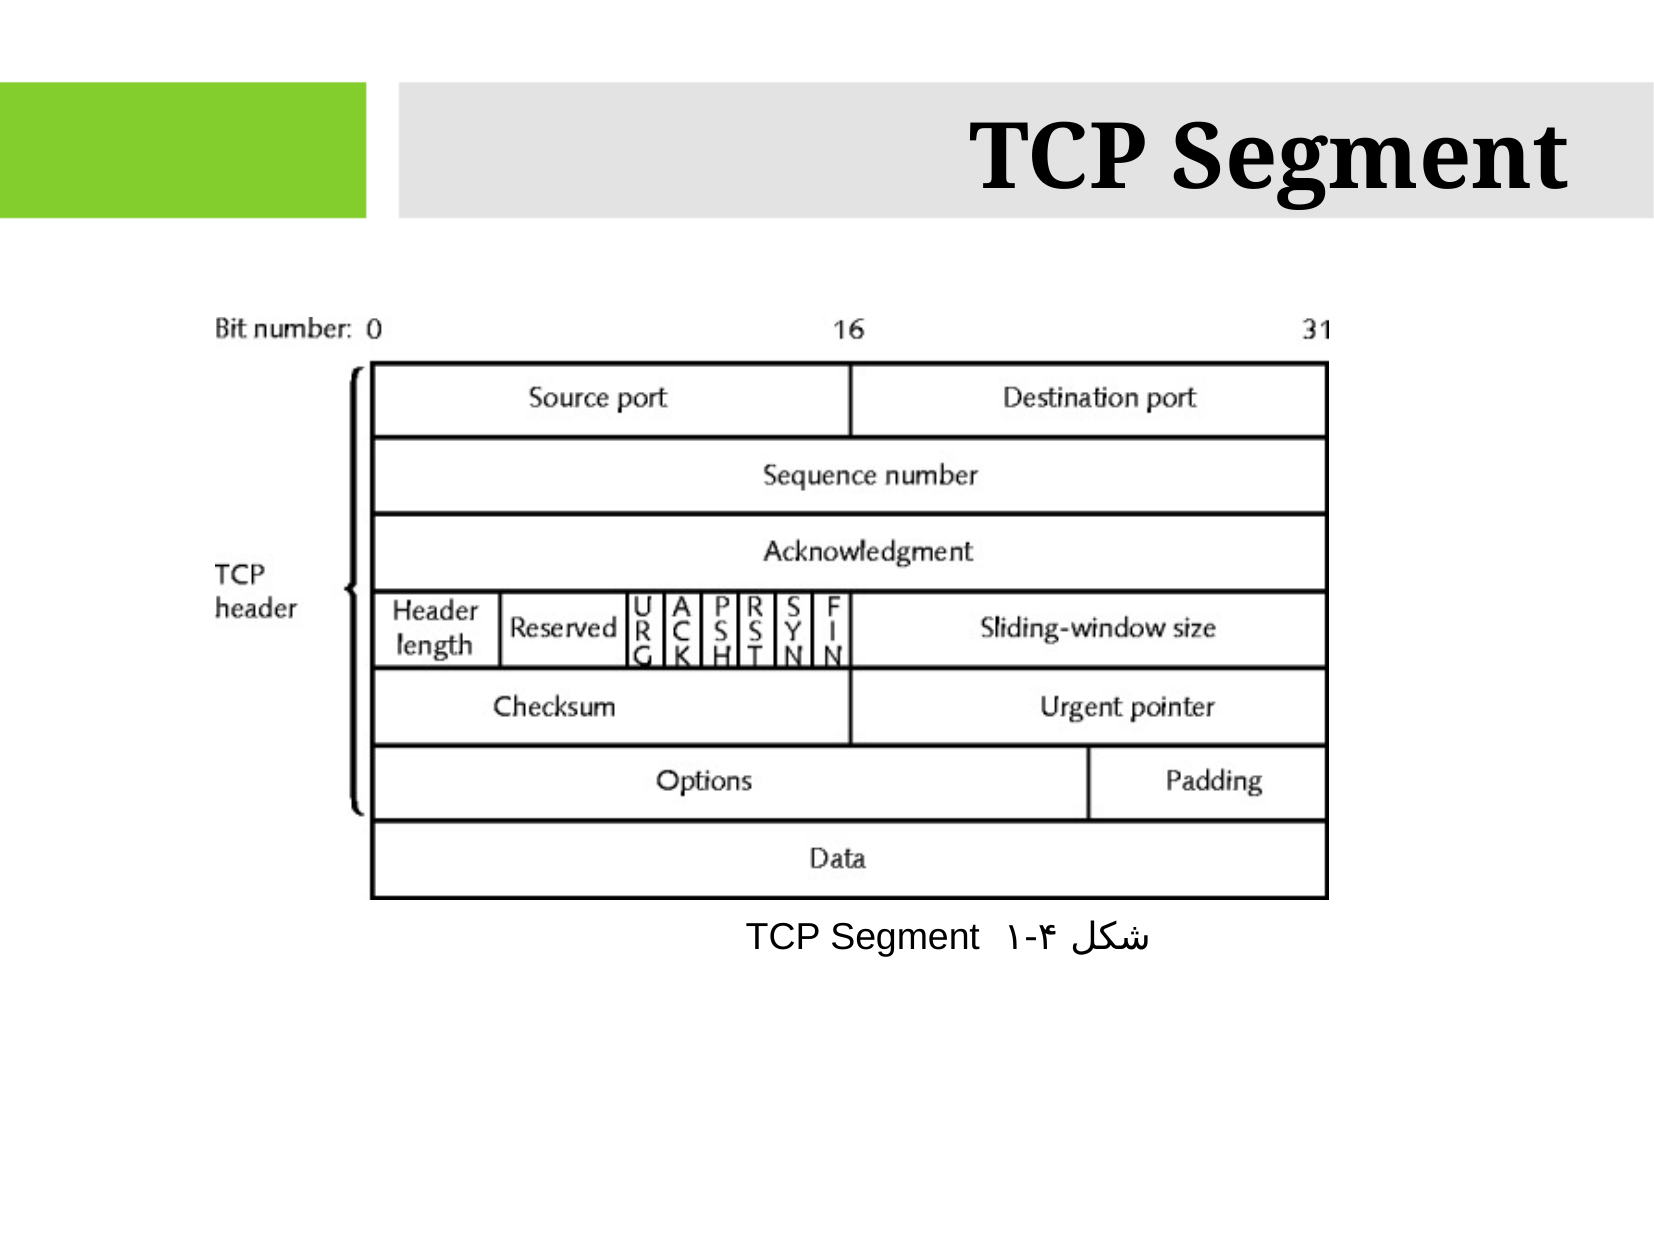

# TCP Segment
شکل ۴-۱ TCP Segment